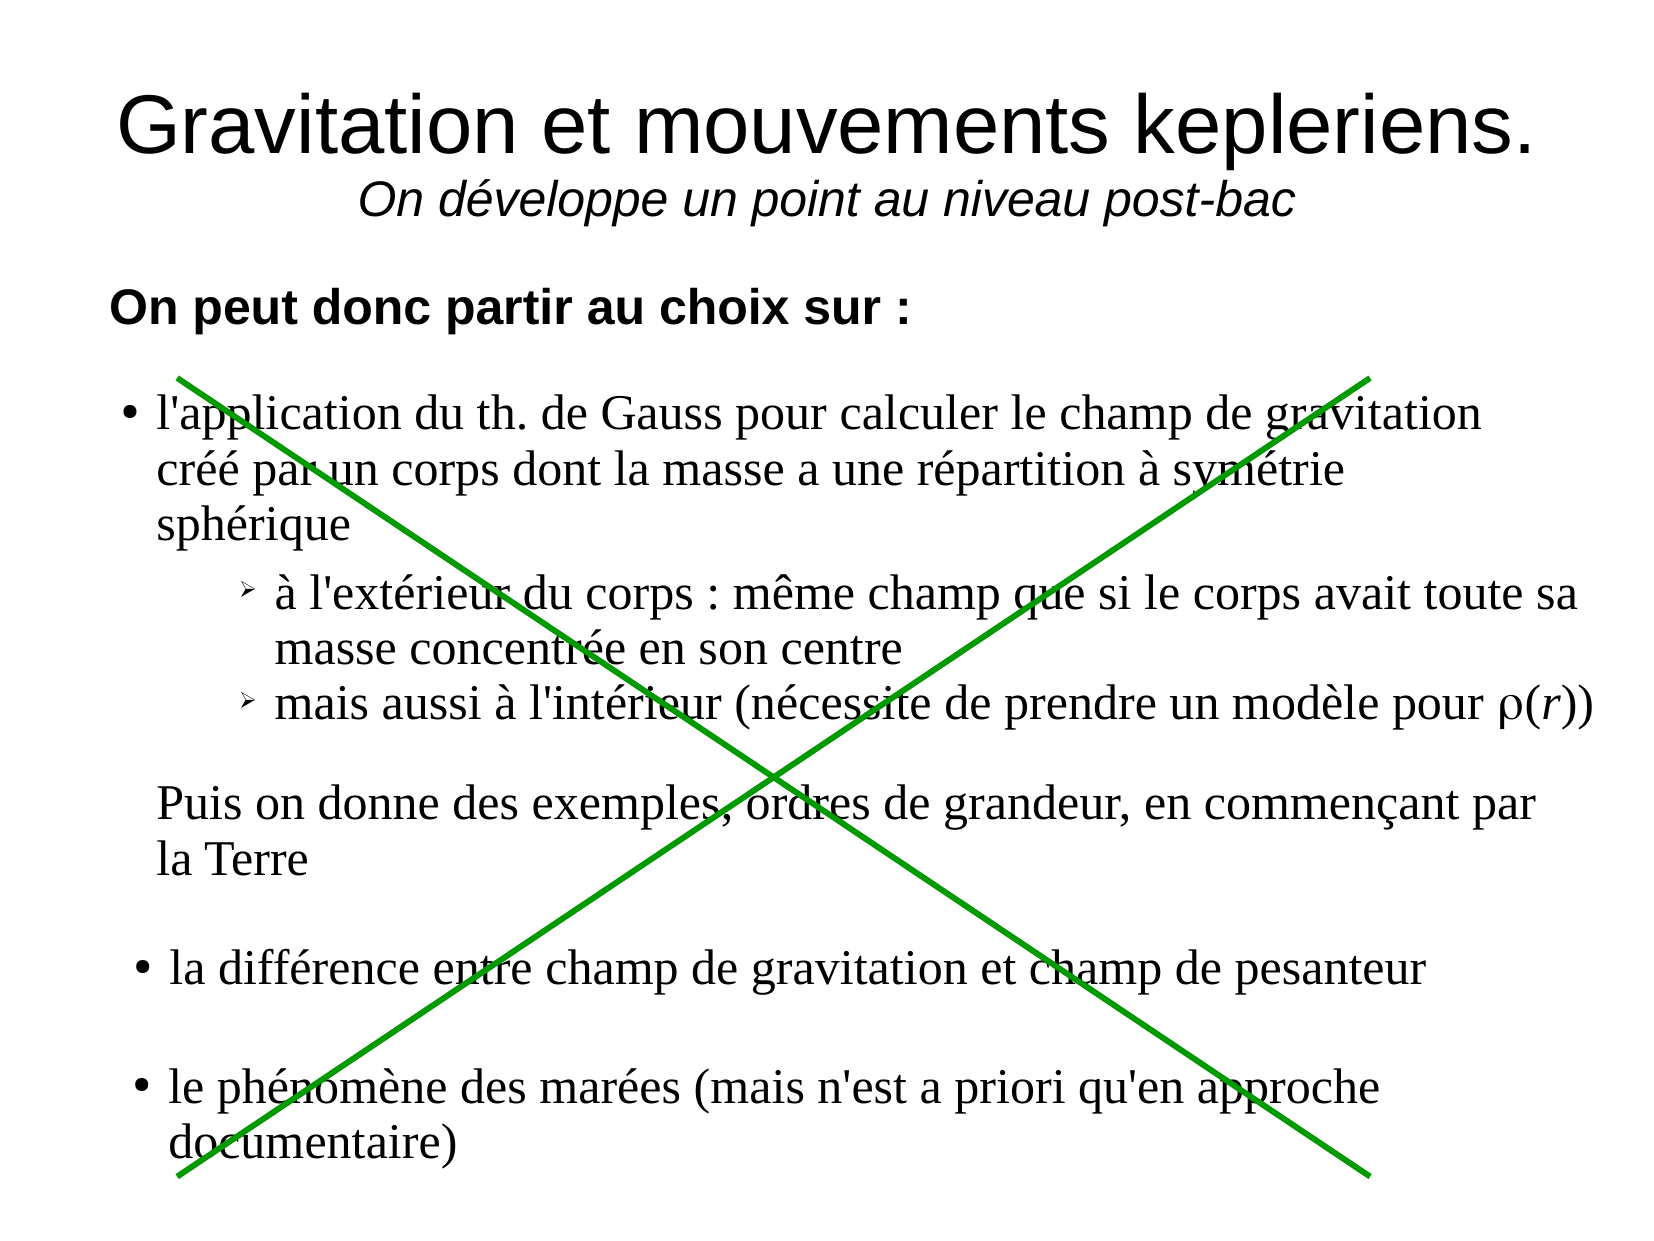

# Gravitation et mouvements kepleriens. On développe un point au niveau post-bac
On peut donc partir au choix sur :
l'application du th. de Gauss pour calculer le champ de gravitation créé par un corps dont la masse a une répartition à symétrie sphérique
à l'extérieur du corps : même champ que si le corps avait toute sa masse concentrée en son centre
mais aussi à l'intérieur (nécessite de prendre un modèle pour r(r))
Puis on donne des exemples, ordres de grandeur, en commençant par la Terre
la différence entre champ de gravitation et champ de pesanteur
le phénomène des marées (mais n'est a priori qu'en approche
documentaire)